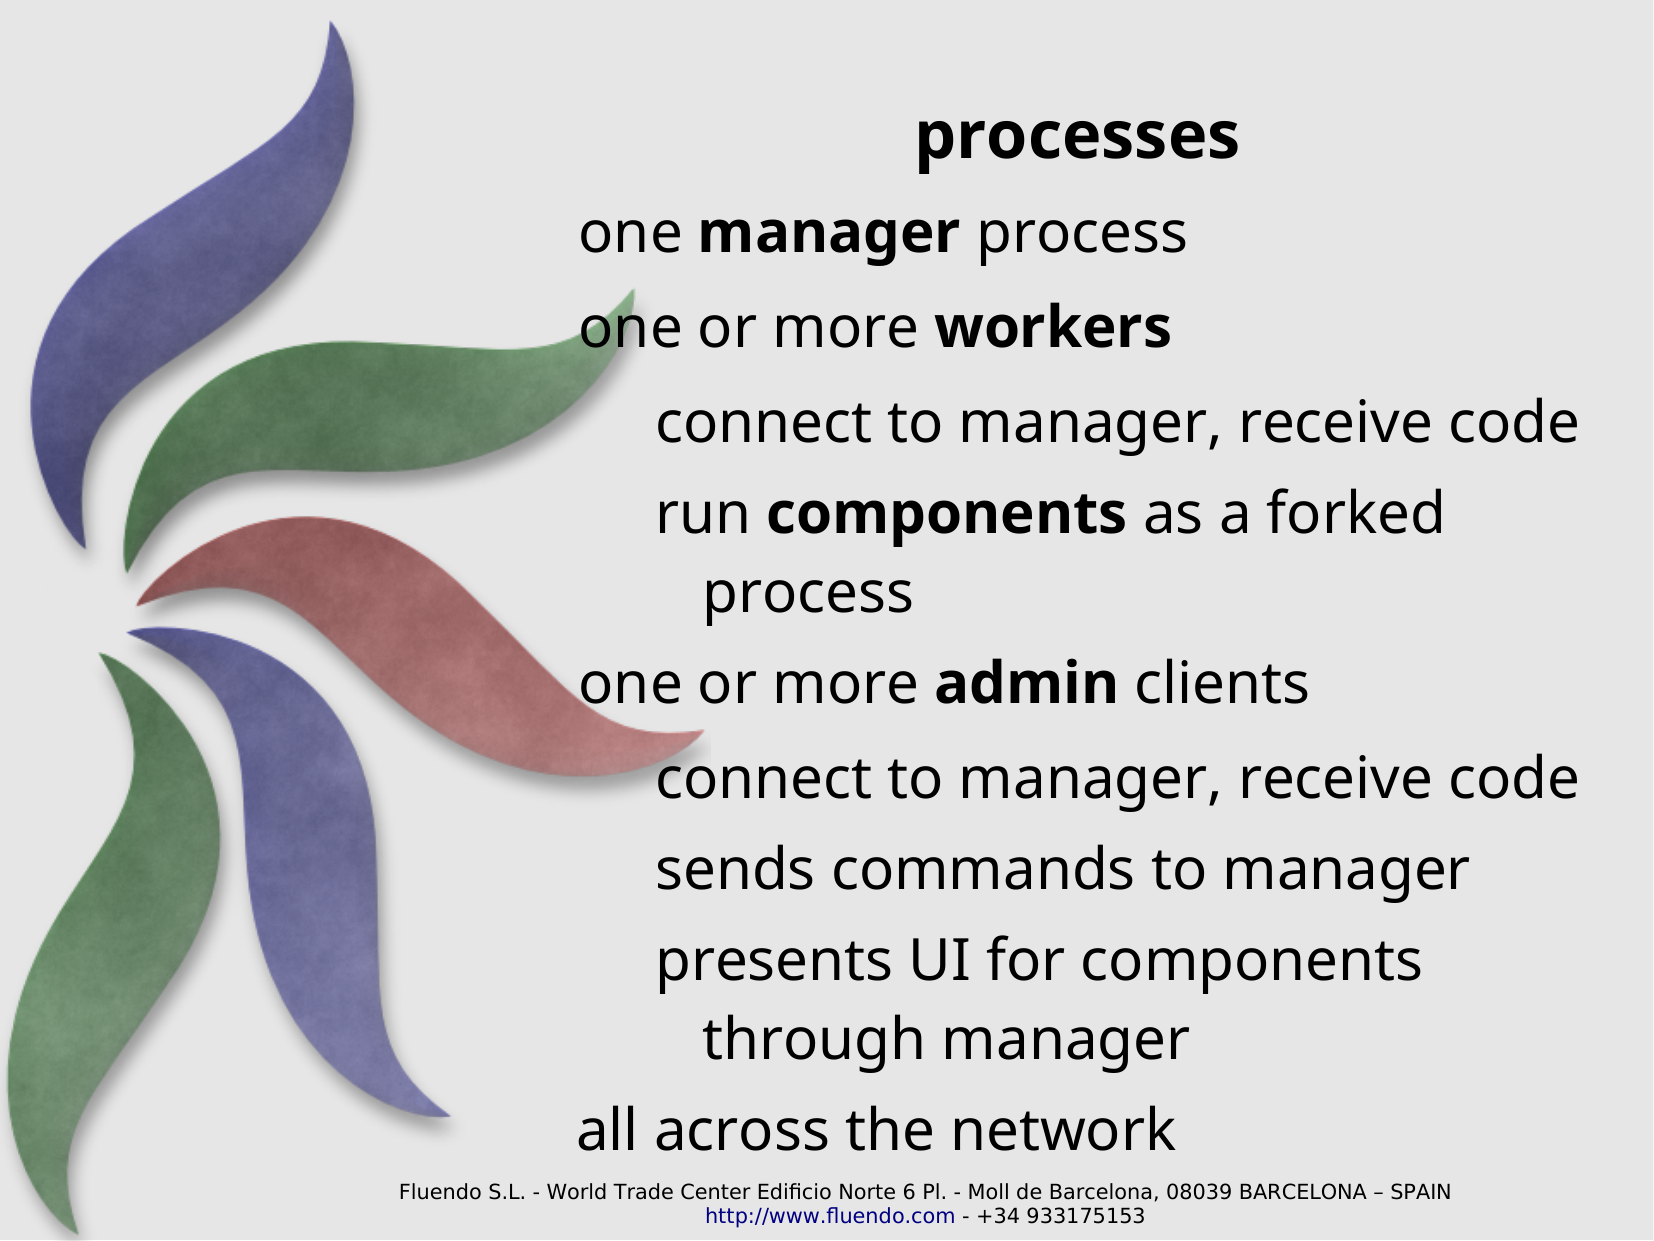

# processes
one manager process
one or more workers
connect to manager, receive code
run components as a forked process
one or more admin clients
connect to manager, receive code
sends commands to manager
presents UI for components through manager
 all across the network